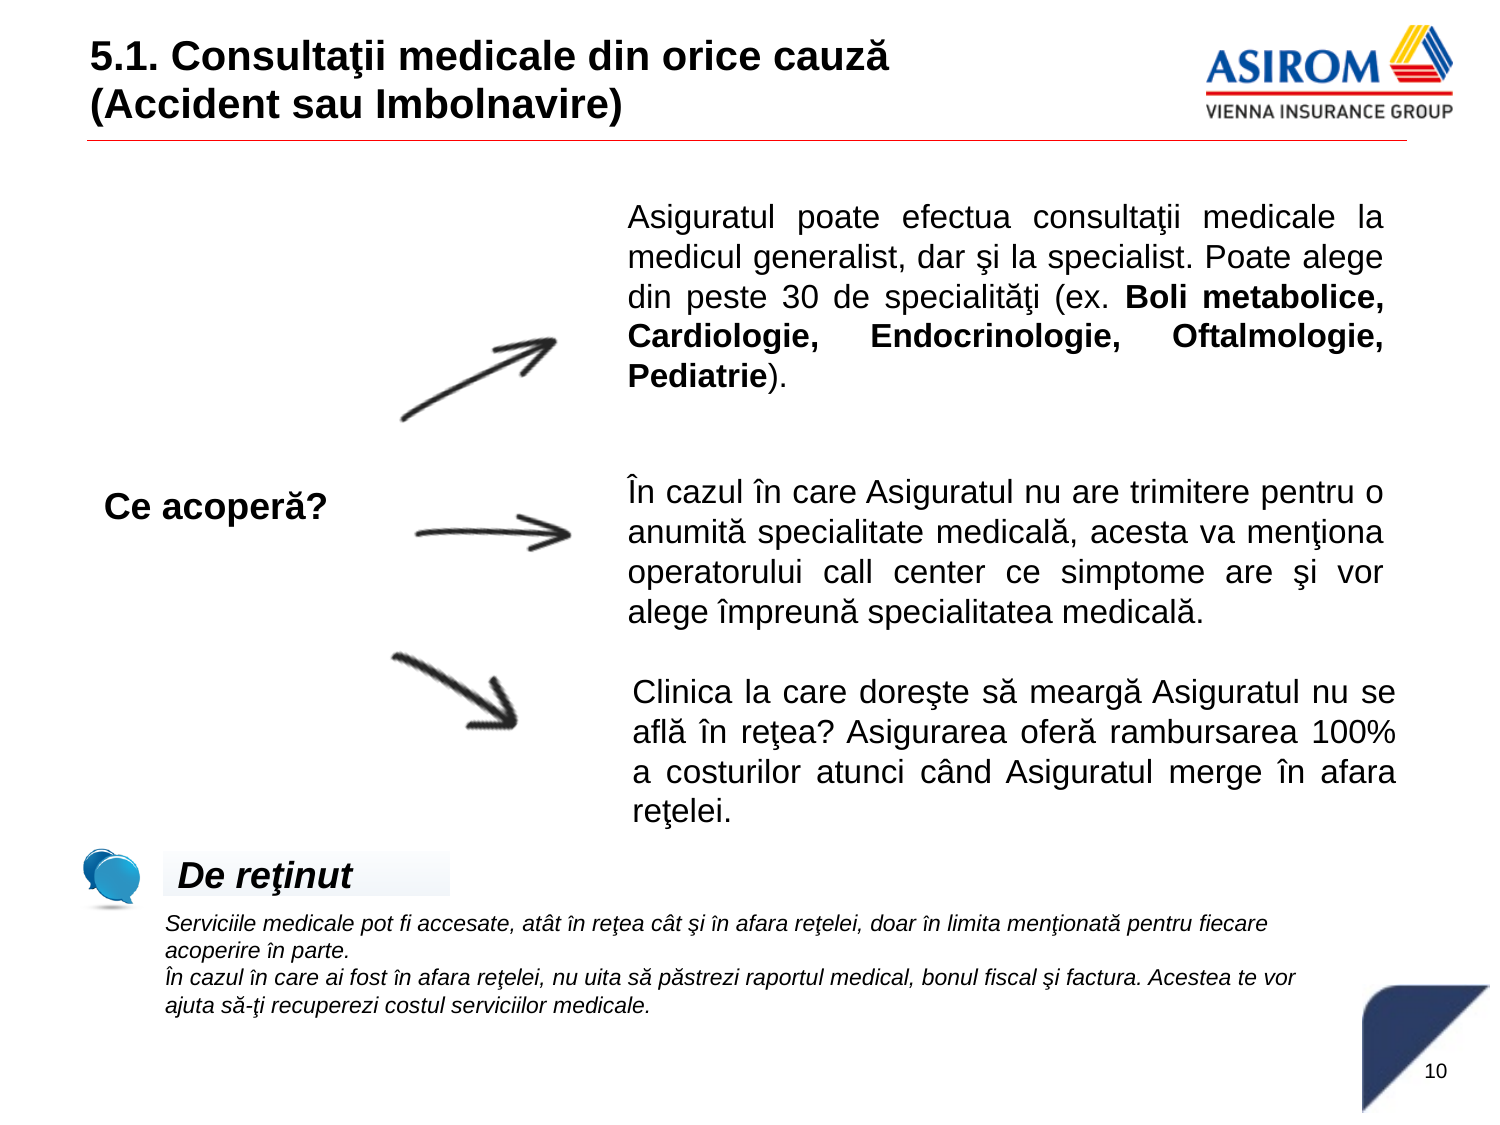

5.1. Consultaţii medicale din orice cauză
(Accident sau Imbolnavire)
Asiguratul poate efectua consultaţii medicale la medicul generalist, dar şi la specialist. Poate alege din peste 30 de specialităţi (ex. Boli metabolice, Cardiologie, Endocrinologie, Oftalmologie, Pediatrie).
În cazul în care Asiguratul nu are trimitere pentru o anumită specialitate medicală, acesta va menţiona operatorului call center ce simptome are şi vor alege împreună specialitatea medicală.
Ce acoperă?
Clinica la care doreşte să meargă Asiguratul nu se află în reţea? Asigurarea oferă rambursarea 100% a costurilor atunci când Asiguratul merge în afara reţelei.
De reţinut
Serviciile medicale pot fi accesate, atât în reţea cât şi în afara reţelei, doar în limita menţionată pentru fiecare acoperire în parte.
În cazul în care ai fost în afara reţelei, nu uita să păstrezi raportul medical, bonul fiscal şi factura. Acestea te vor ajuta să-ţi recuperezi costul serviciilor medicale.